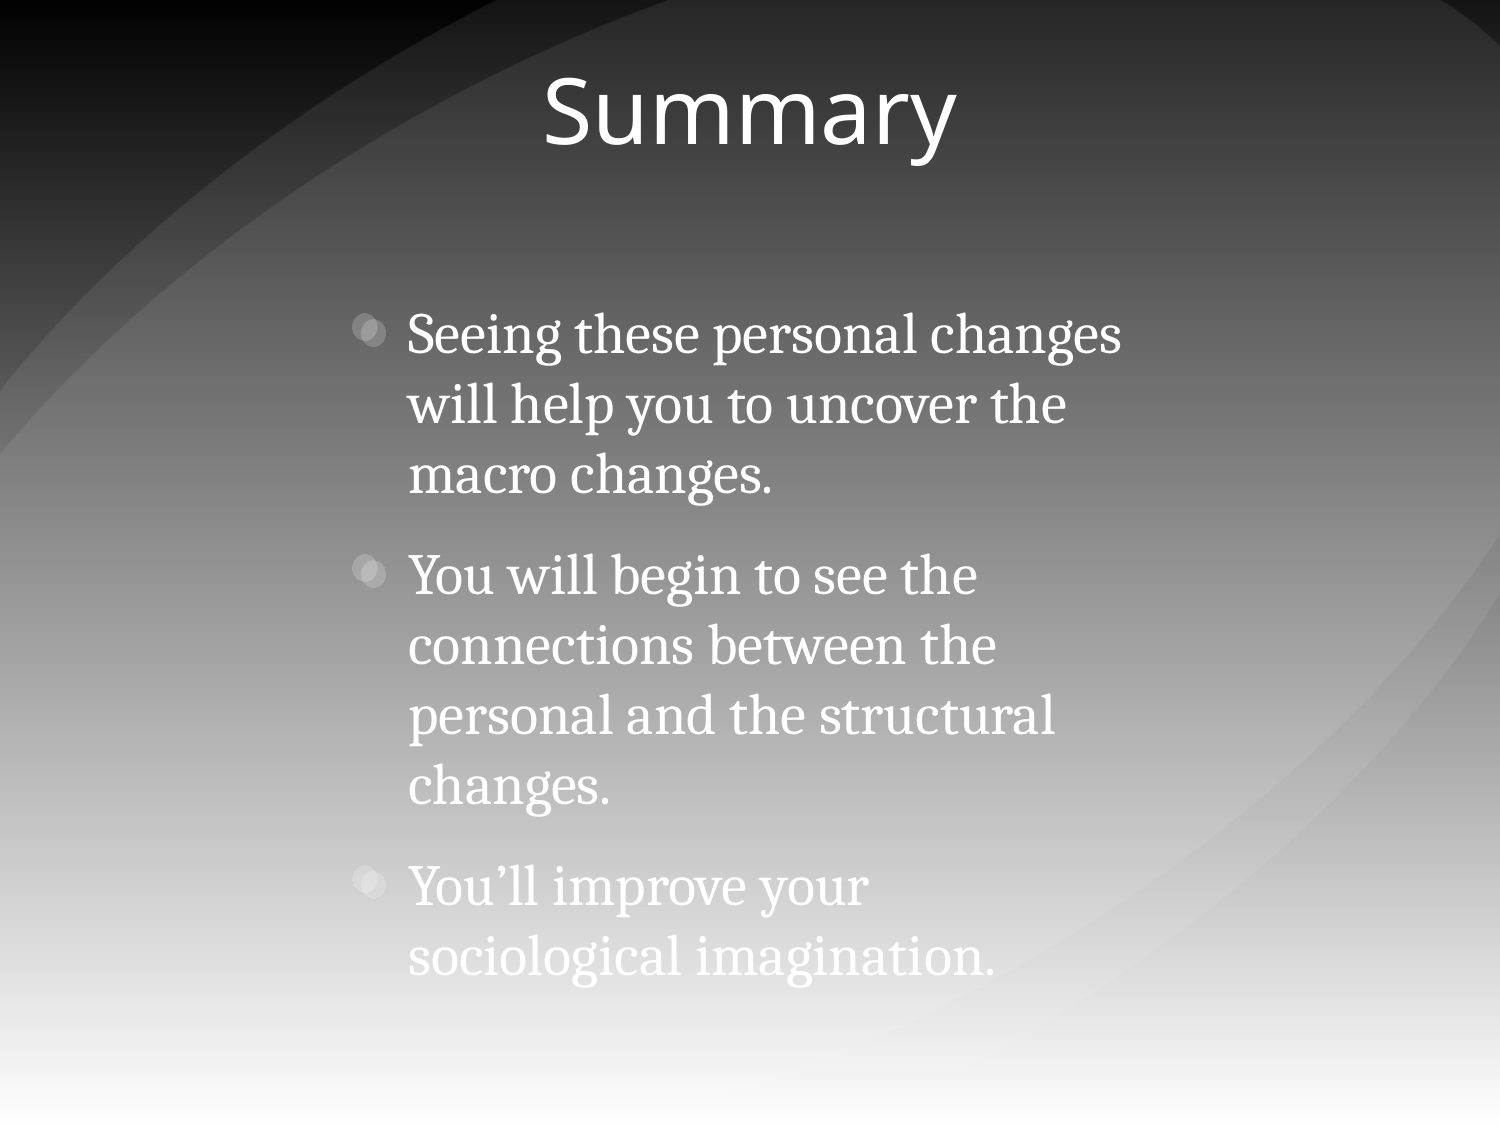

# Summary
Seeing these personal changes will help you to uncover the macro changes.
You will begin to see the connections between the personal and the structural changes.
You’ll improve your sociological imagination.